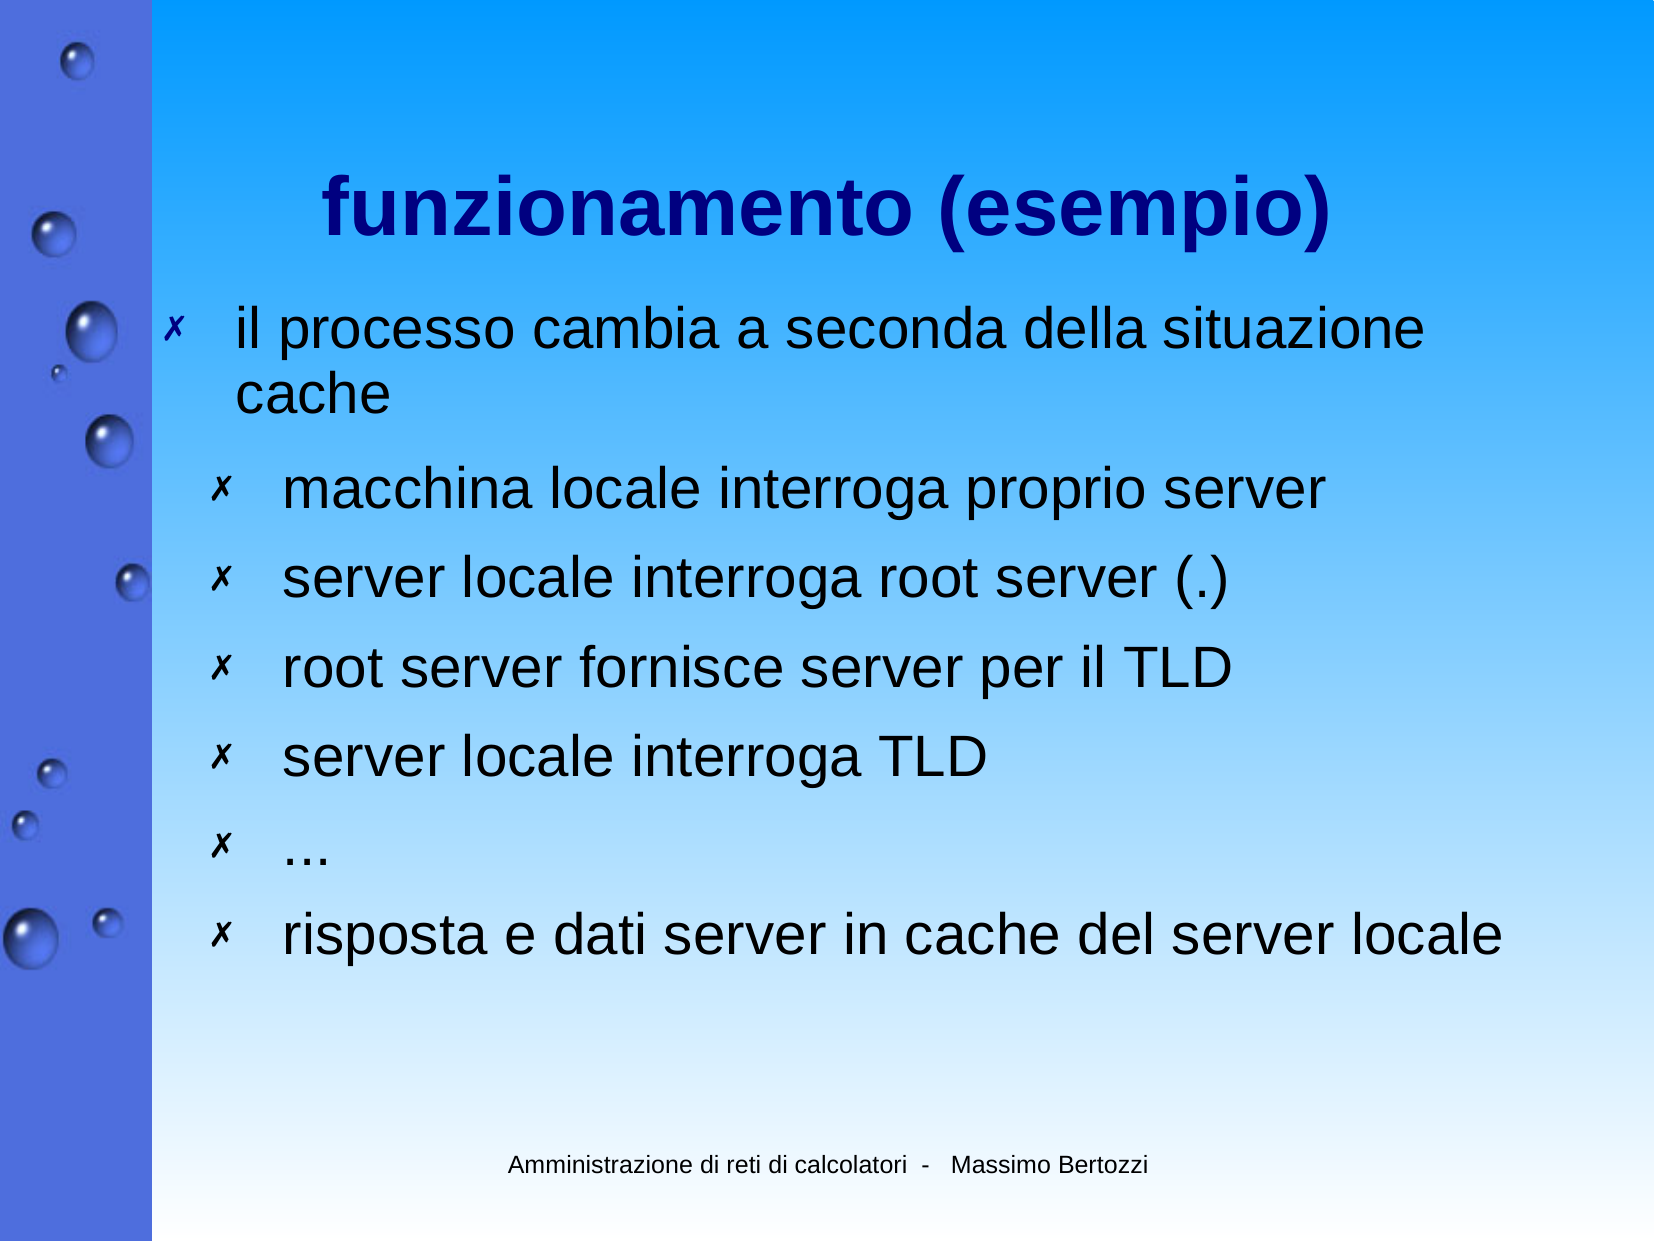

# funzionamento (esempio)
il processo cambia a seconda della situazione cache
macchina locale interroga proprio server
server locale interroga root server (.)
root server fornisce server per il TLD
server locale interroga TLD
...
risposta e dati server in cache del server locale